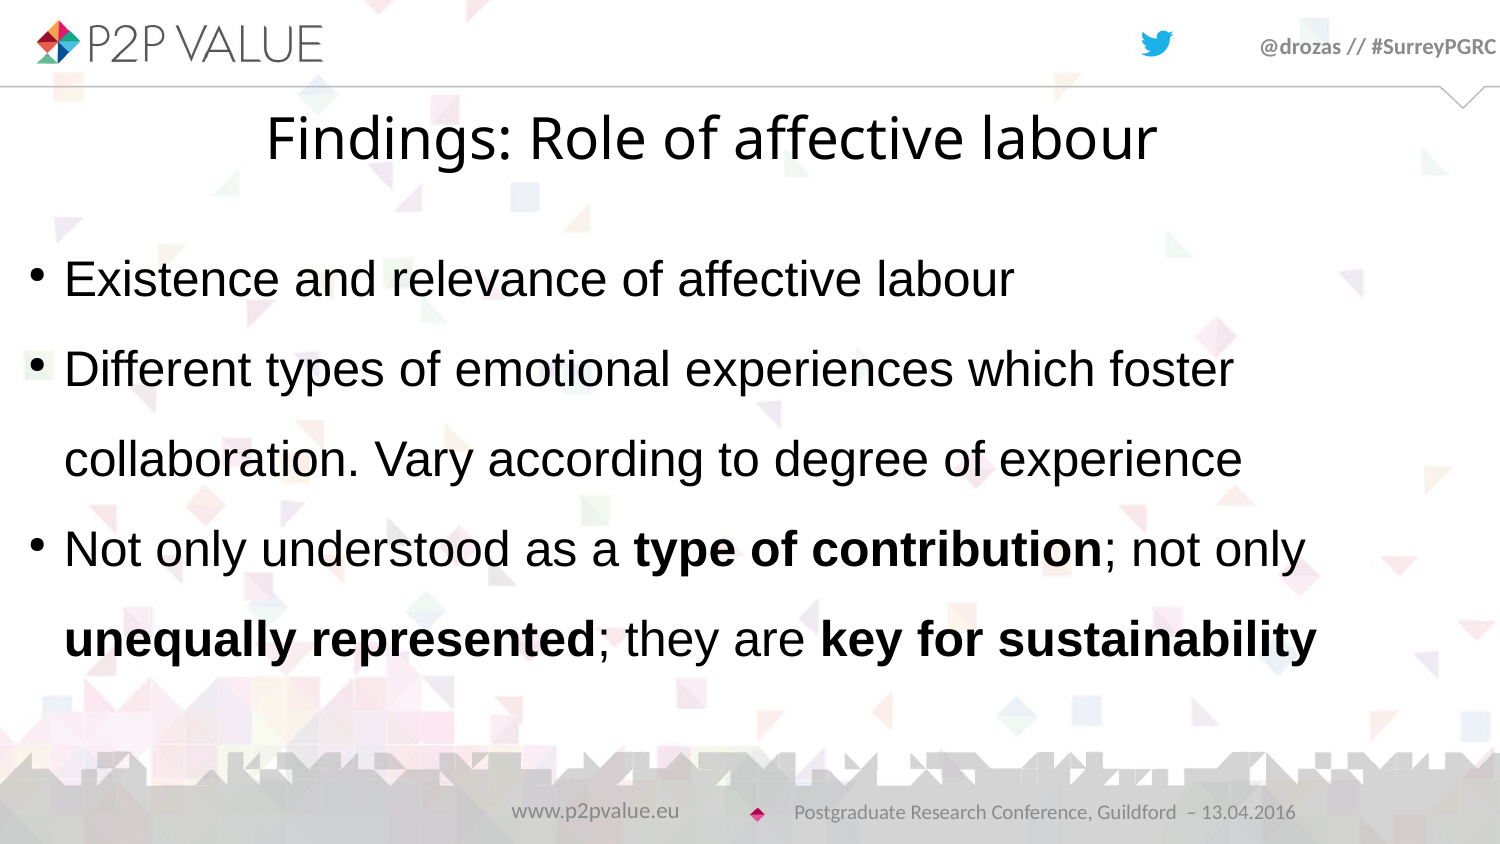

@drozas // #SurreyPGRC
# Findings: Role of affective labour
Existence and relevance of affective labour
Different types of emotional experiences which foster collaboration. Vary according to degree of experience
Not only understood as a type of contribution; not only unequally represented; they are key for sustainability
Postgraduate Research Conference, Guildford – 13.04.2016
www.p2pvalue.eu